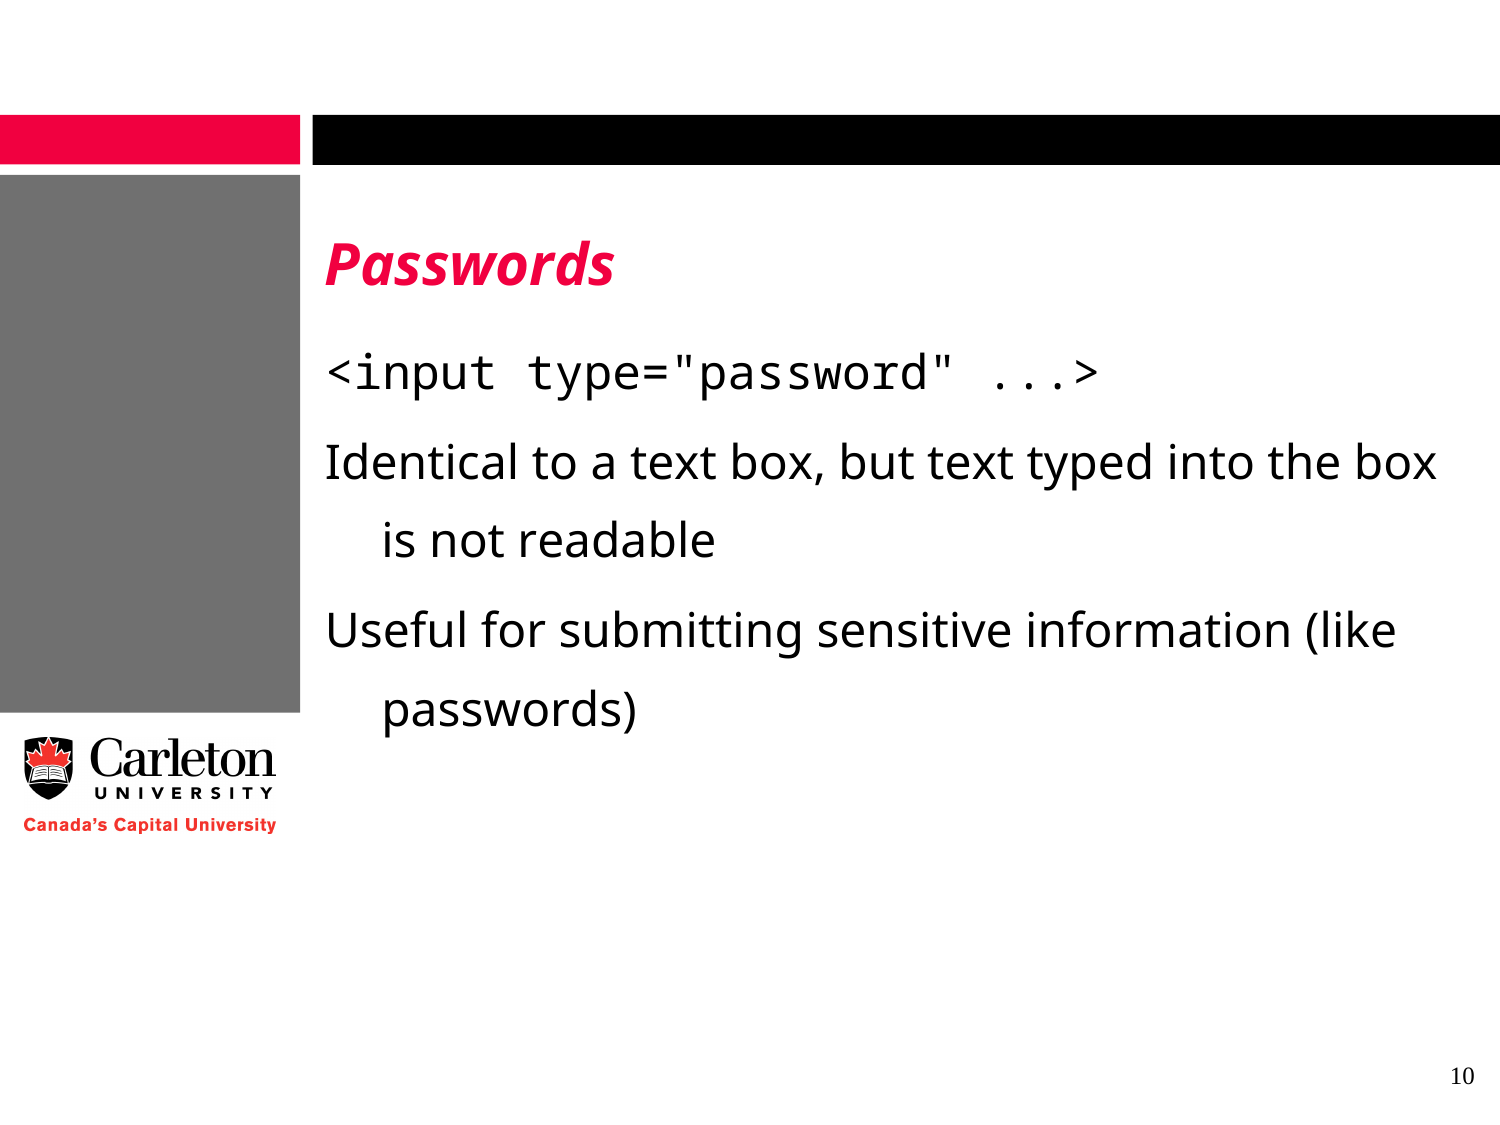

# Passwords
<input type="password" ...>
Identical to a text box, but text typed into the box is not readable
Useful for submitting sensitive information (like passwords)
10